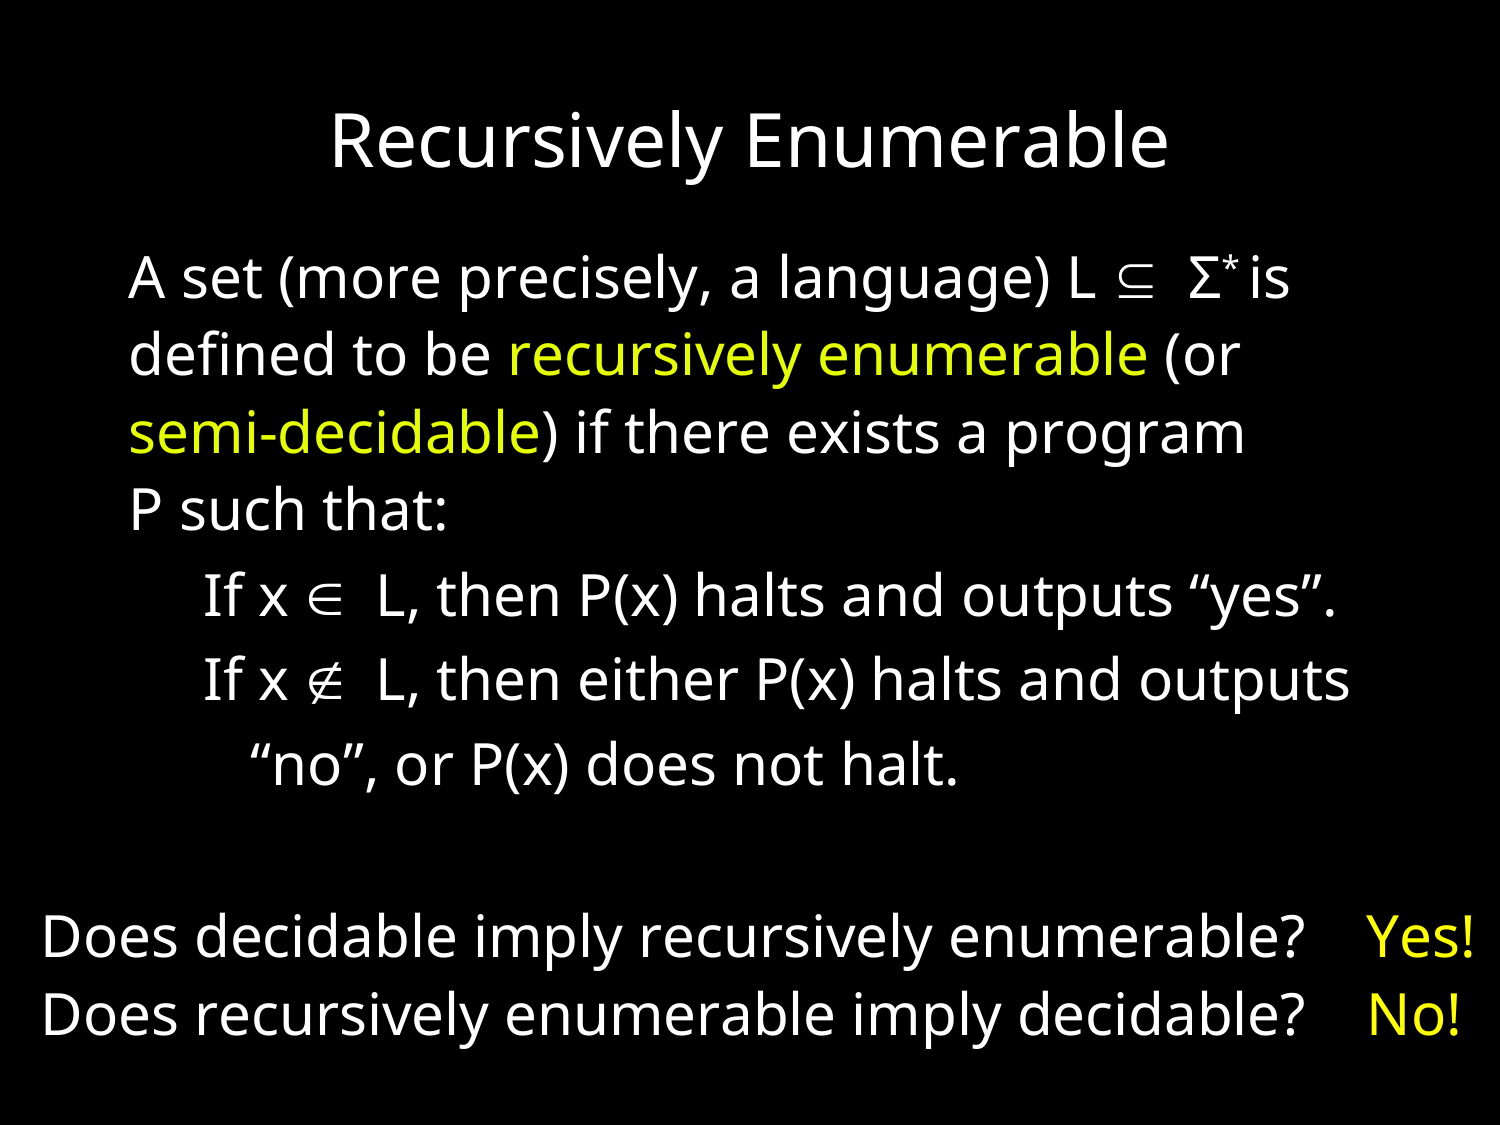

Recursively Enumerable
A set (more precisely, a language) L ⊆ Σ* is
defined to be recursively enumerable (or
semi-decidable) if there exists a program
P such that:
	If x ∈ L, then P(x) halts and outputs “yes”.
	If x ∉ L, then either P(x) halts and outputs
 “no”, or P(x) does not halt.
Does decidable imply recursively enumerable?
Does recursively enumerable imply decidable?
Yes!
No!